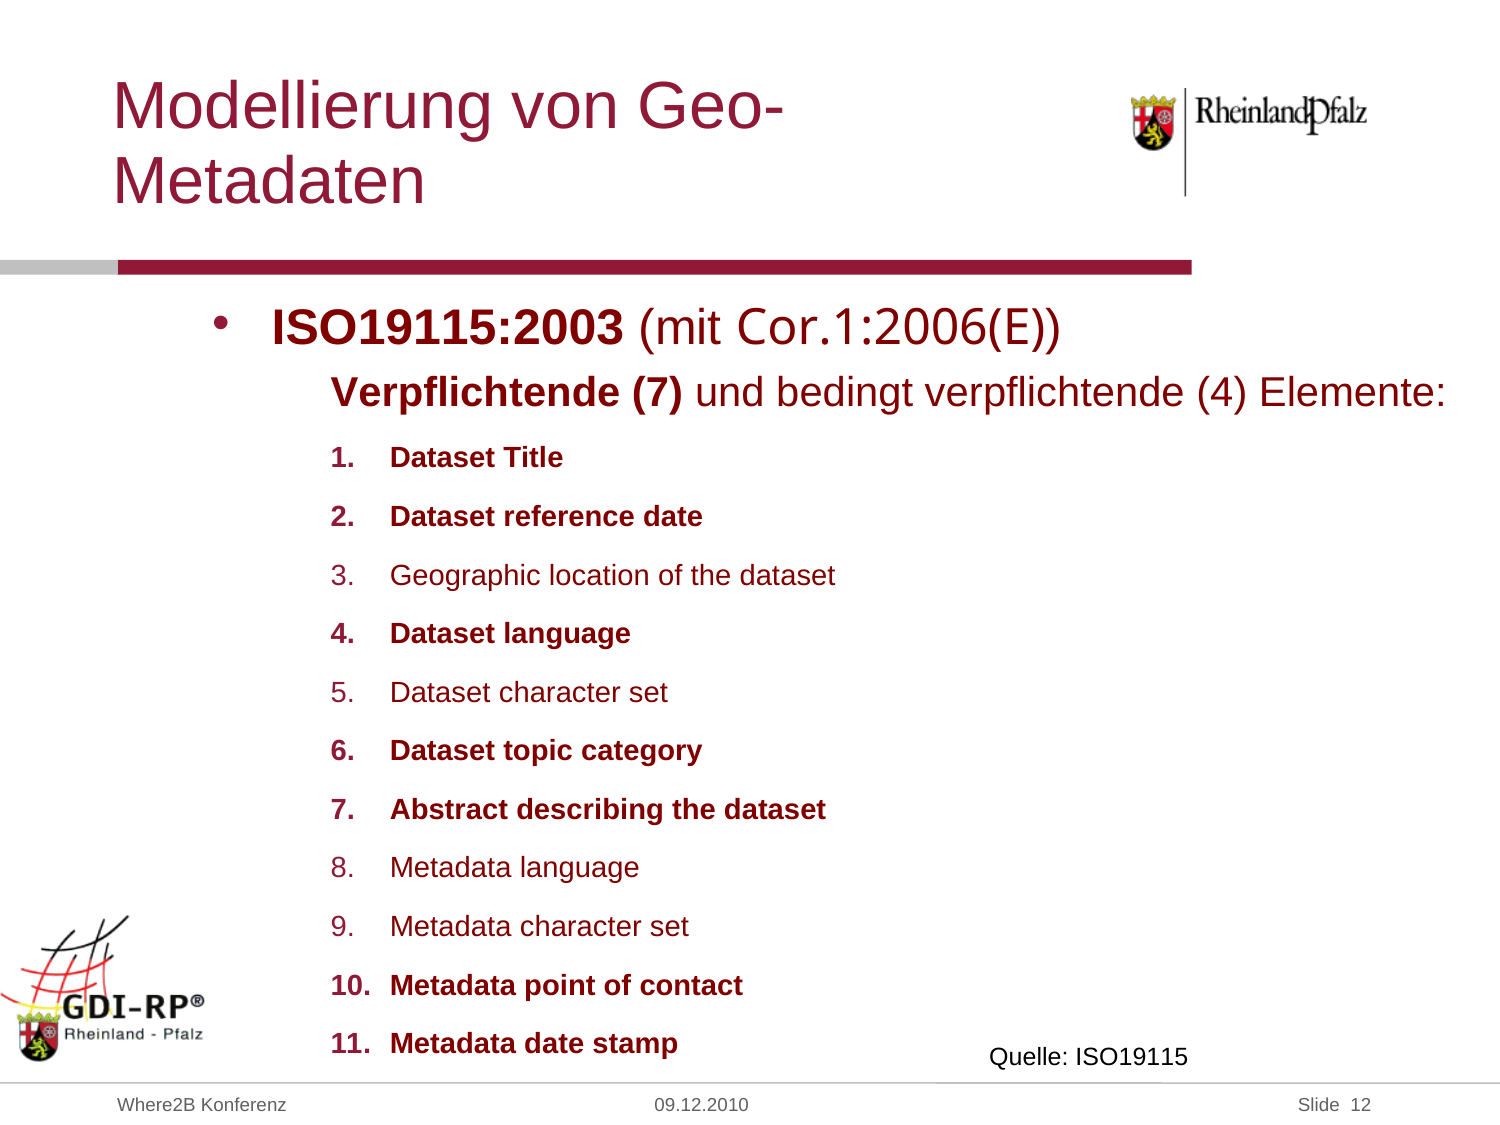

# Modellierung von Geo-Metadaten
ISO19115:2003 (mit Cor.1:2006(E))
Verpflichtende (7) und bedingt verpflichtende (4) Elemente:
Dataset Title
Dataset reference date
Geographic location of the dataset
Dataset language
Dataset character set
Dataset topic category
Abstract describing the dataset
Metadata language
Metadata character set
Metadata point of contact
Metadata date stamp
Quelle: ISO19115